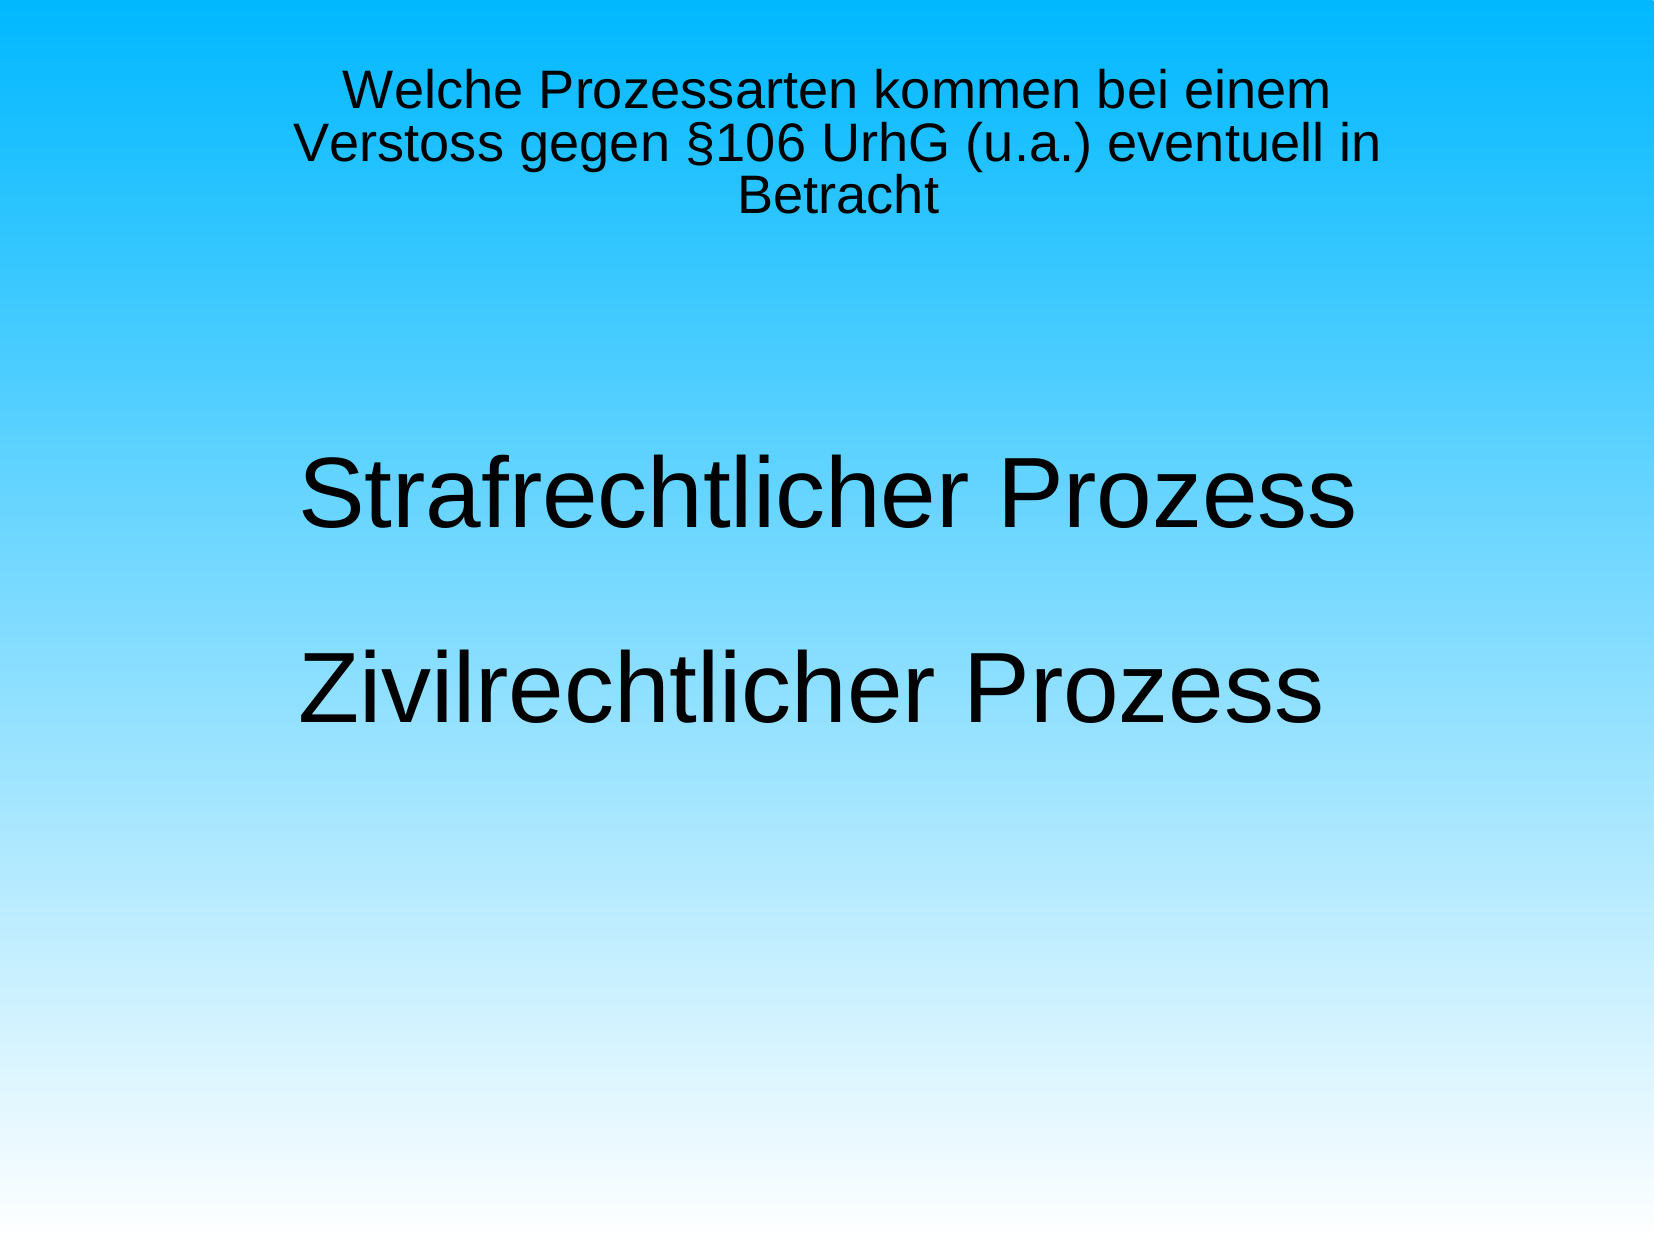

Welche Prozessarten kommen bei einem
Verstoss gegen §106 UrhG (u.a.) eventuell in Betracht
Strafrechtlicher Prozess
Zivilrechtlicher Prozess